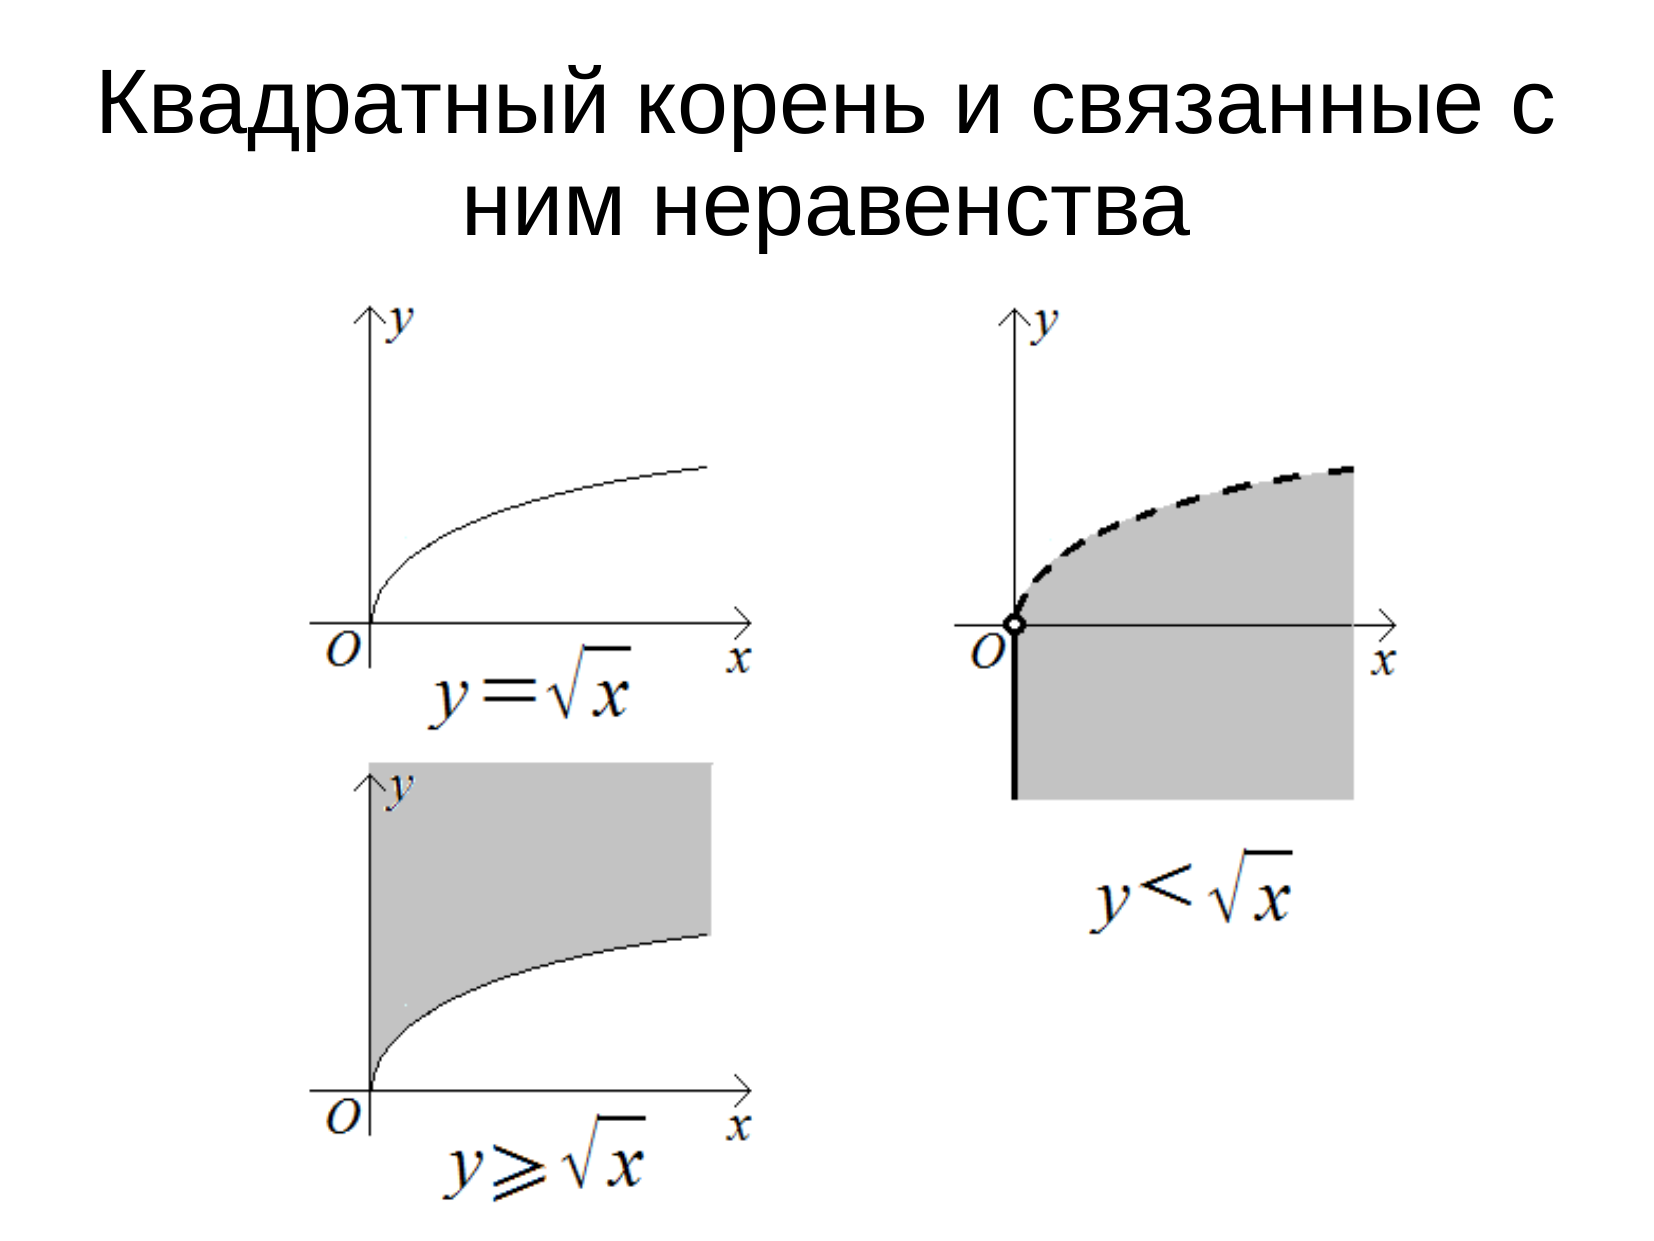

# Квадратный корень и связанные с ним неравенства